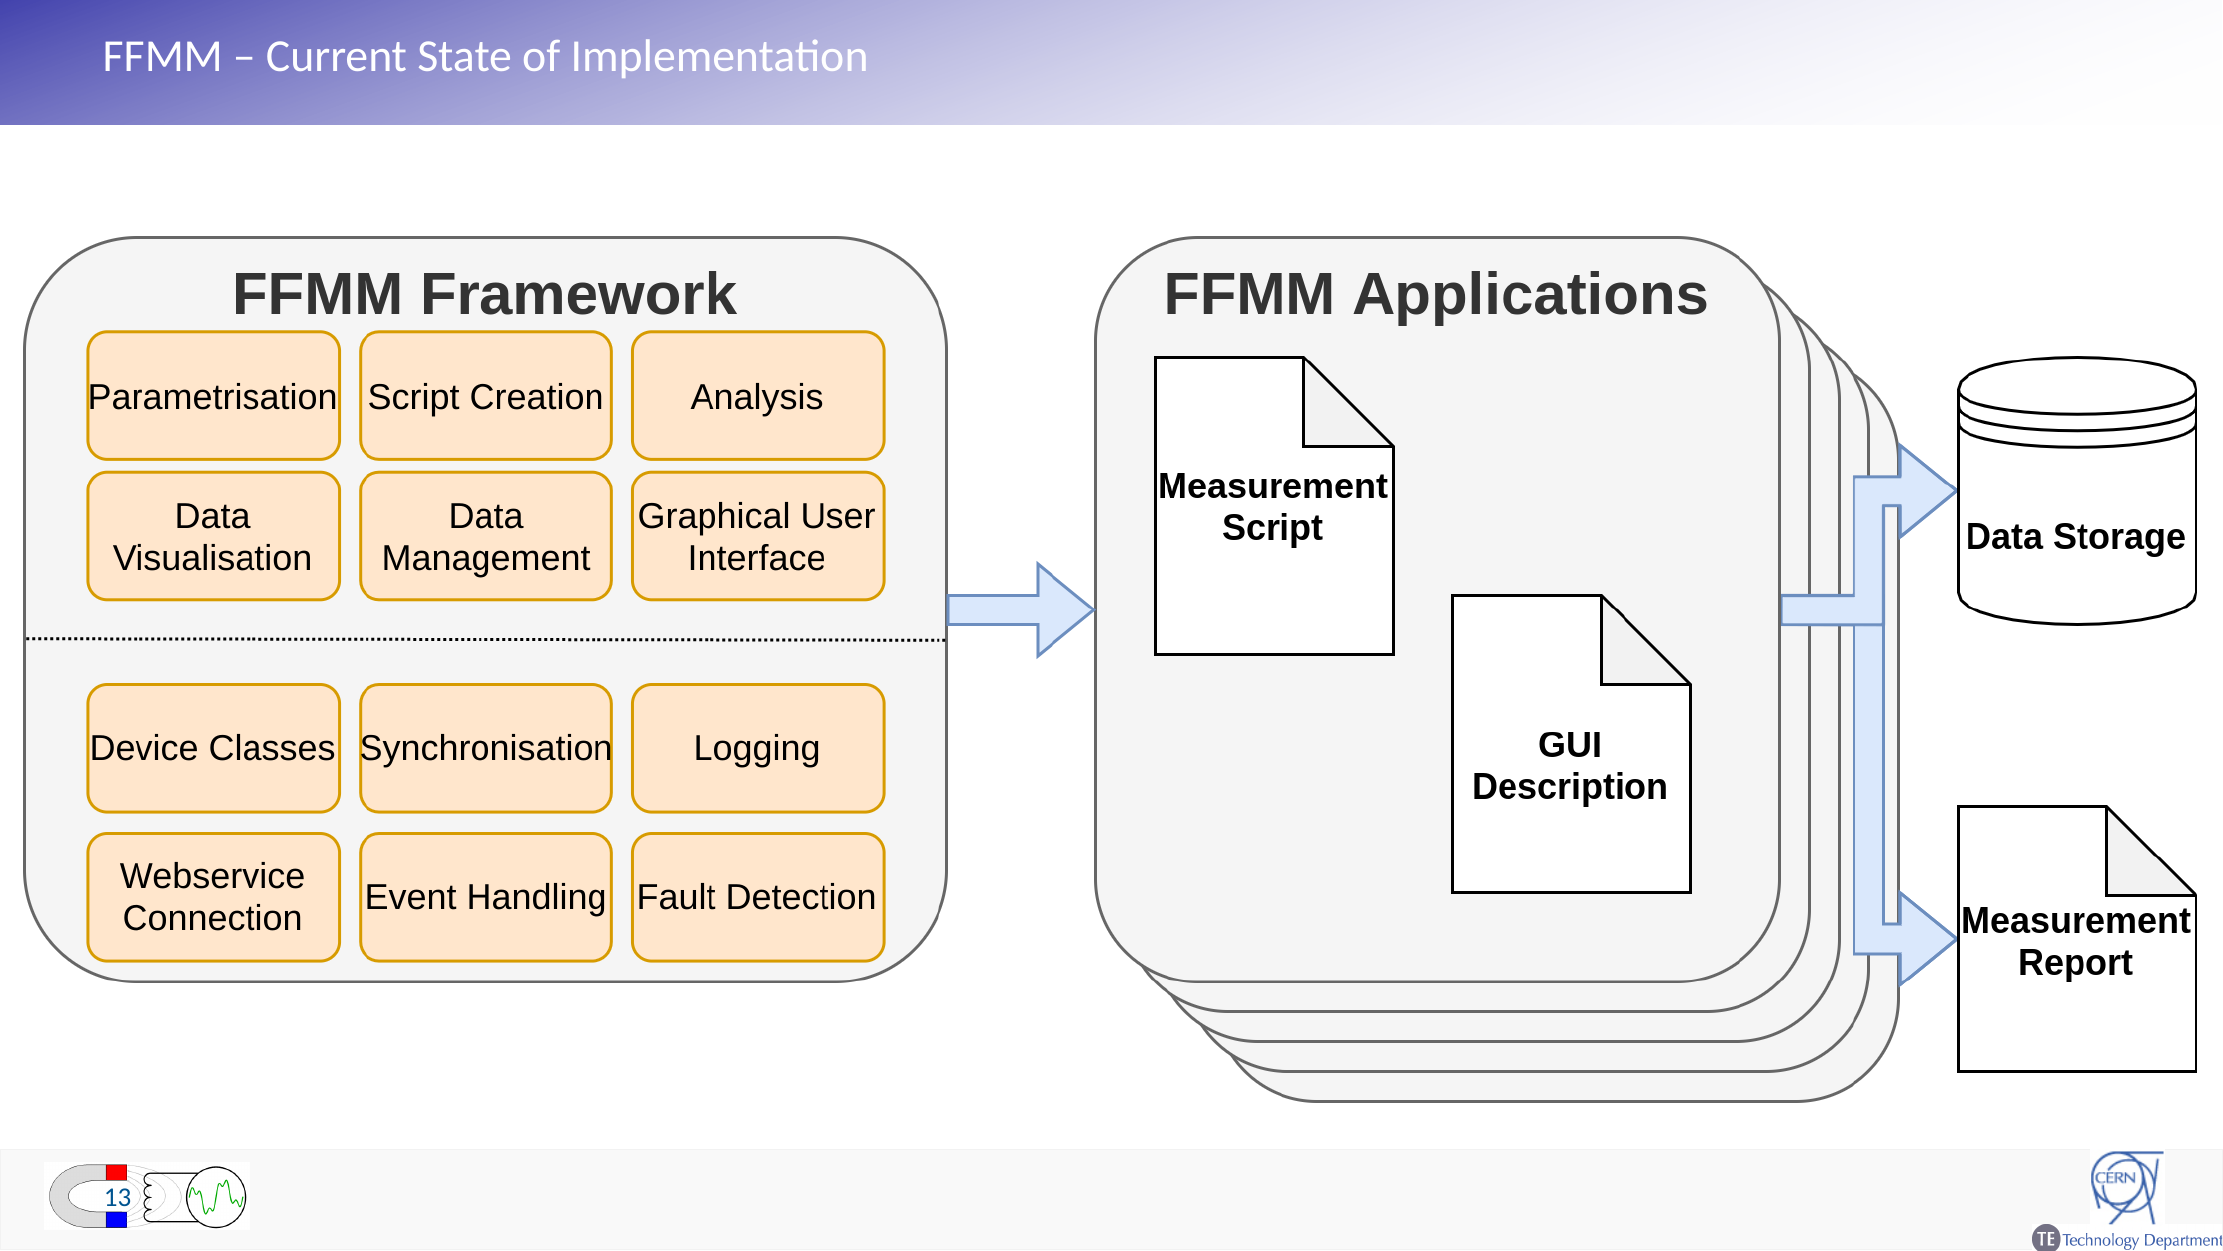

# FFMM – Current State of Implementation